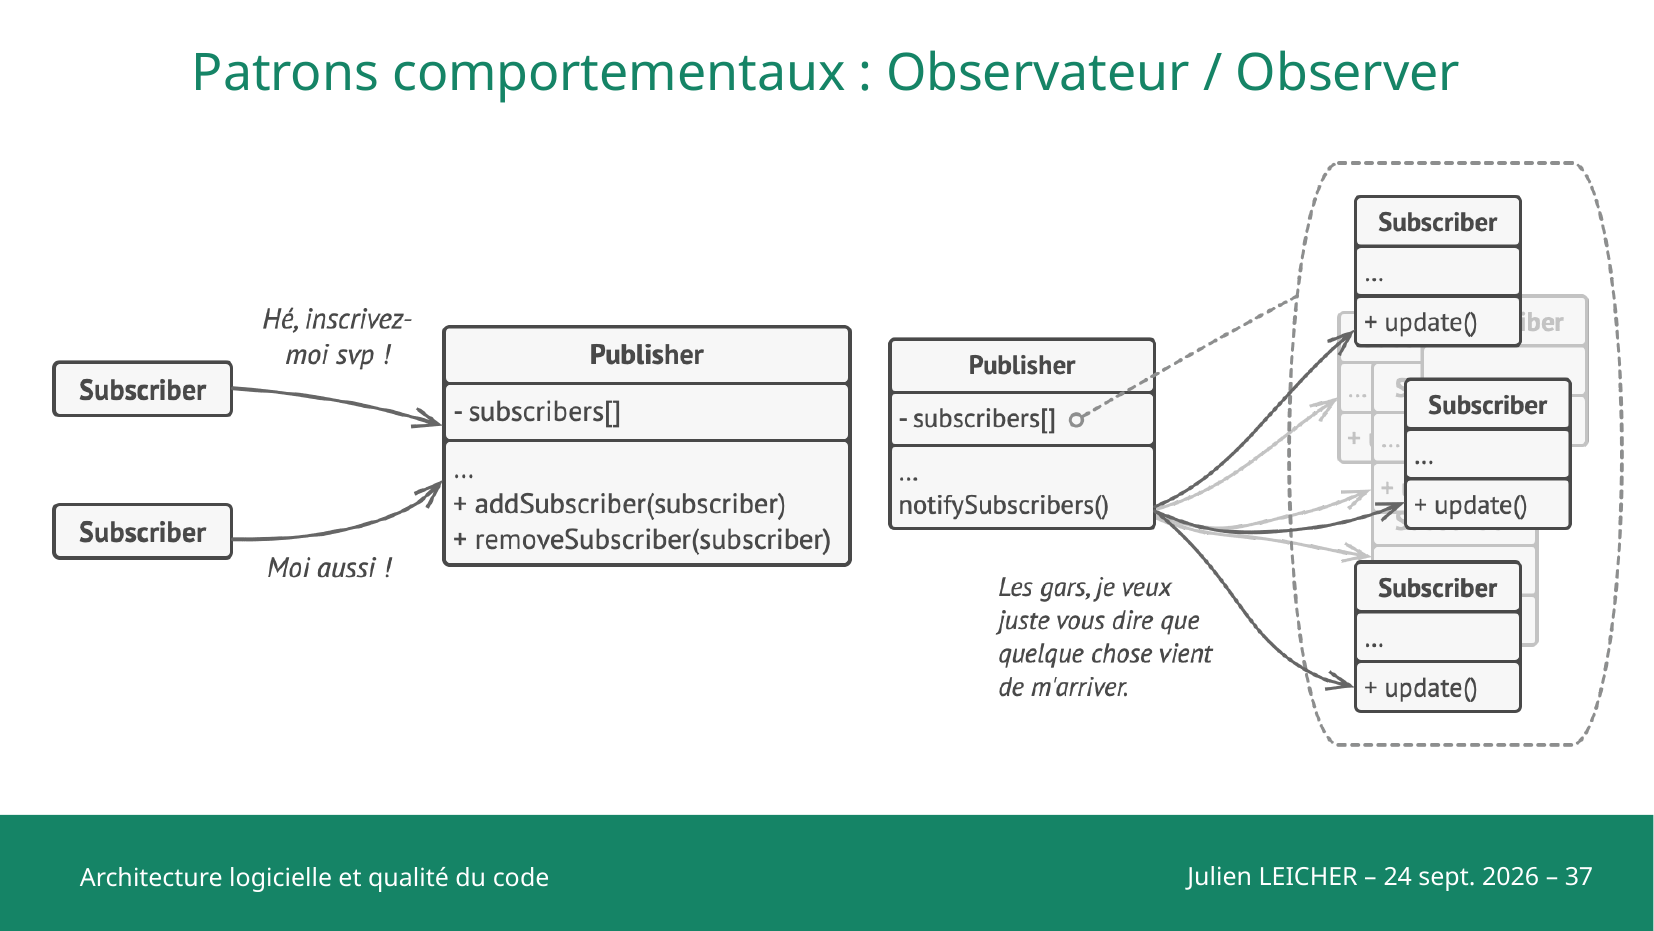

Patrons comportementaux : Observateur / Observer
Julien LEICHER – –
Architecture logicielle et qualité du code